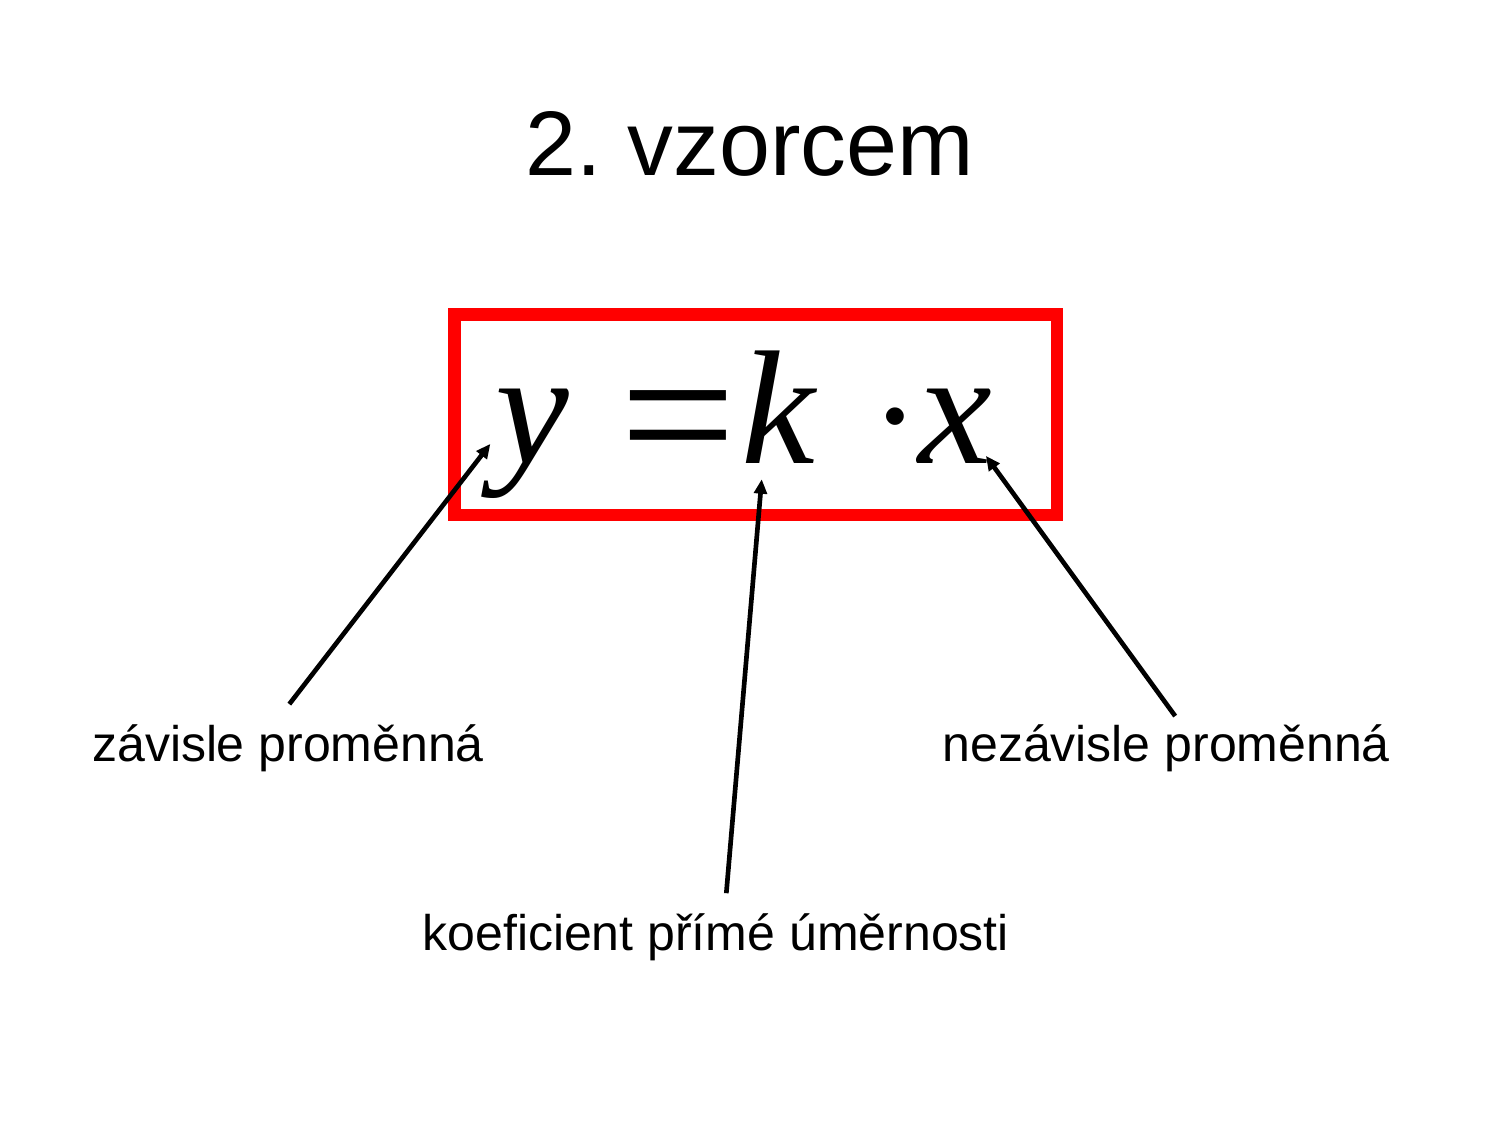

# 2. vzorcem
závisle proměnná
nezávisle proměnná
koeficient přímé úměrnosti